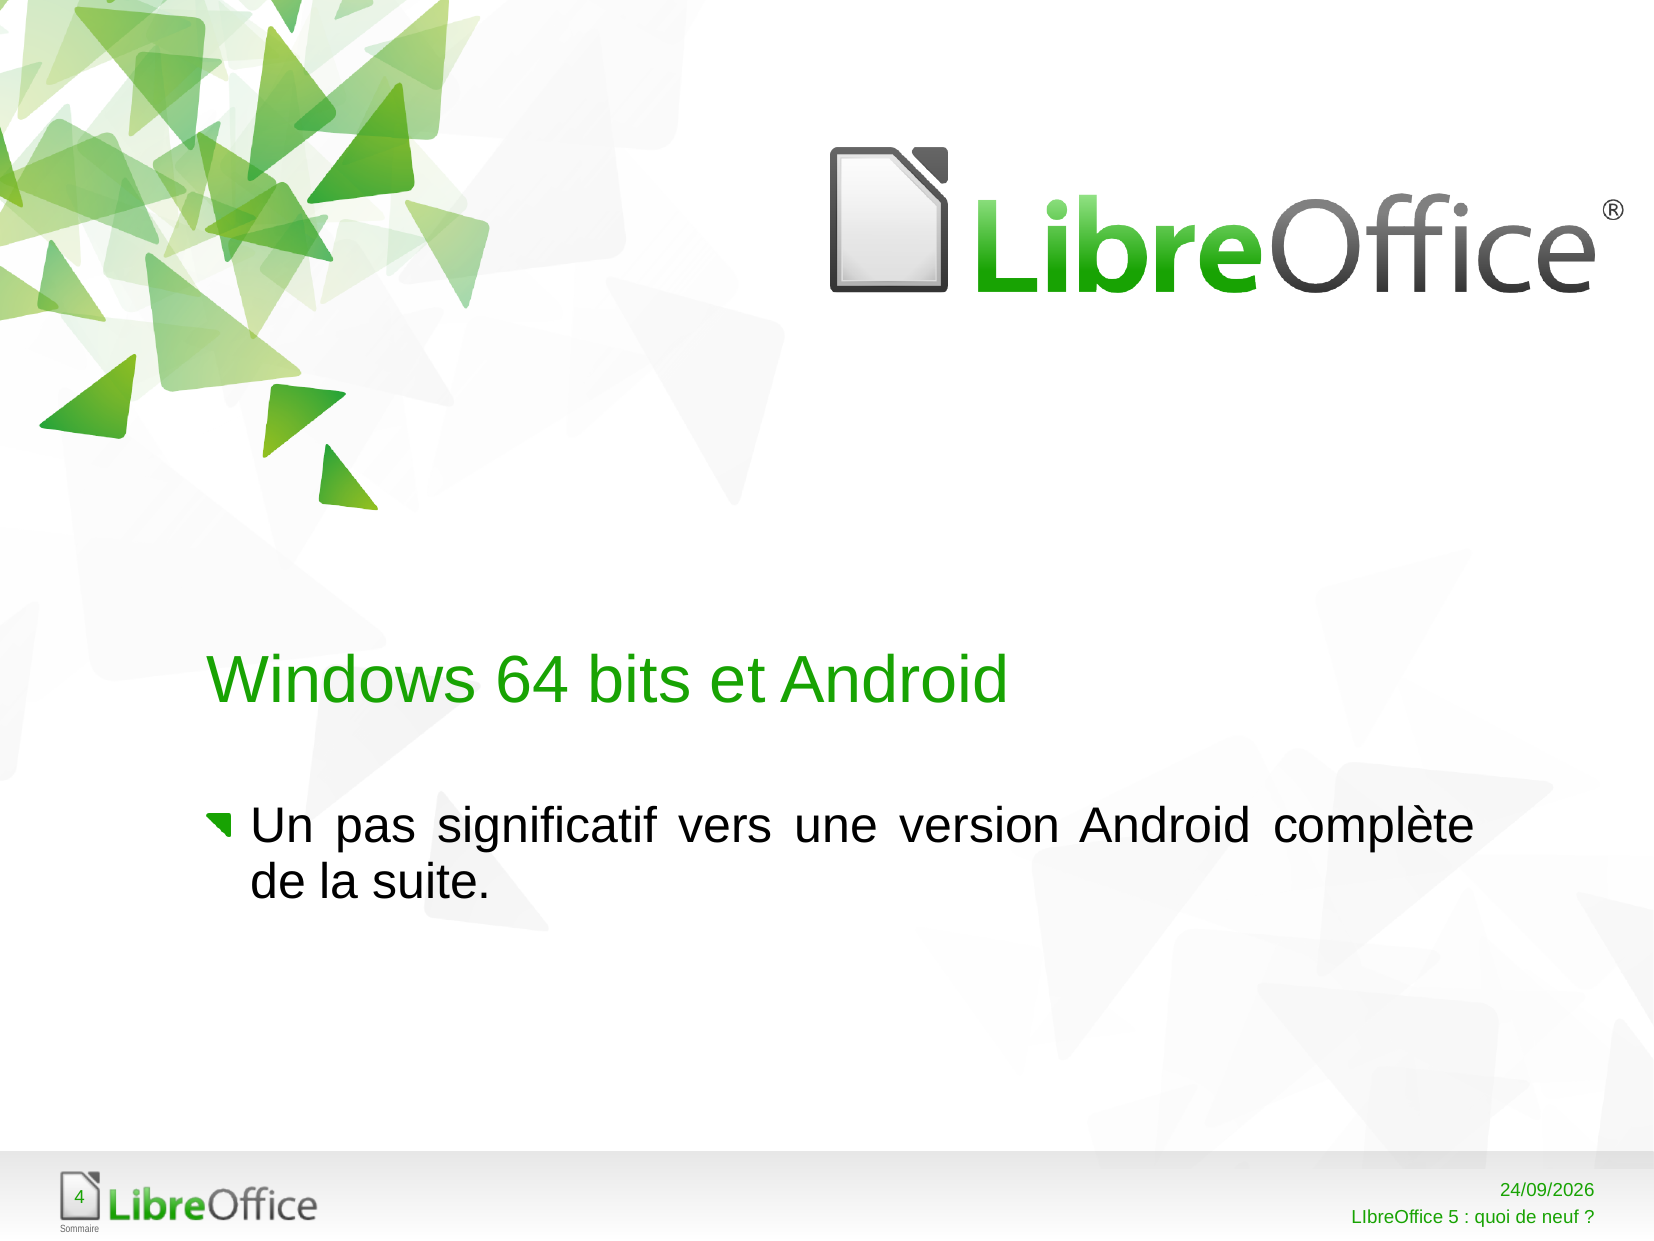

# Windows 64 bits et Android
Un pas significatif vers une version Android complète de la suite.
4
LIbreOffice 5 : quoi de neuf ?